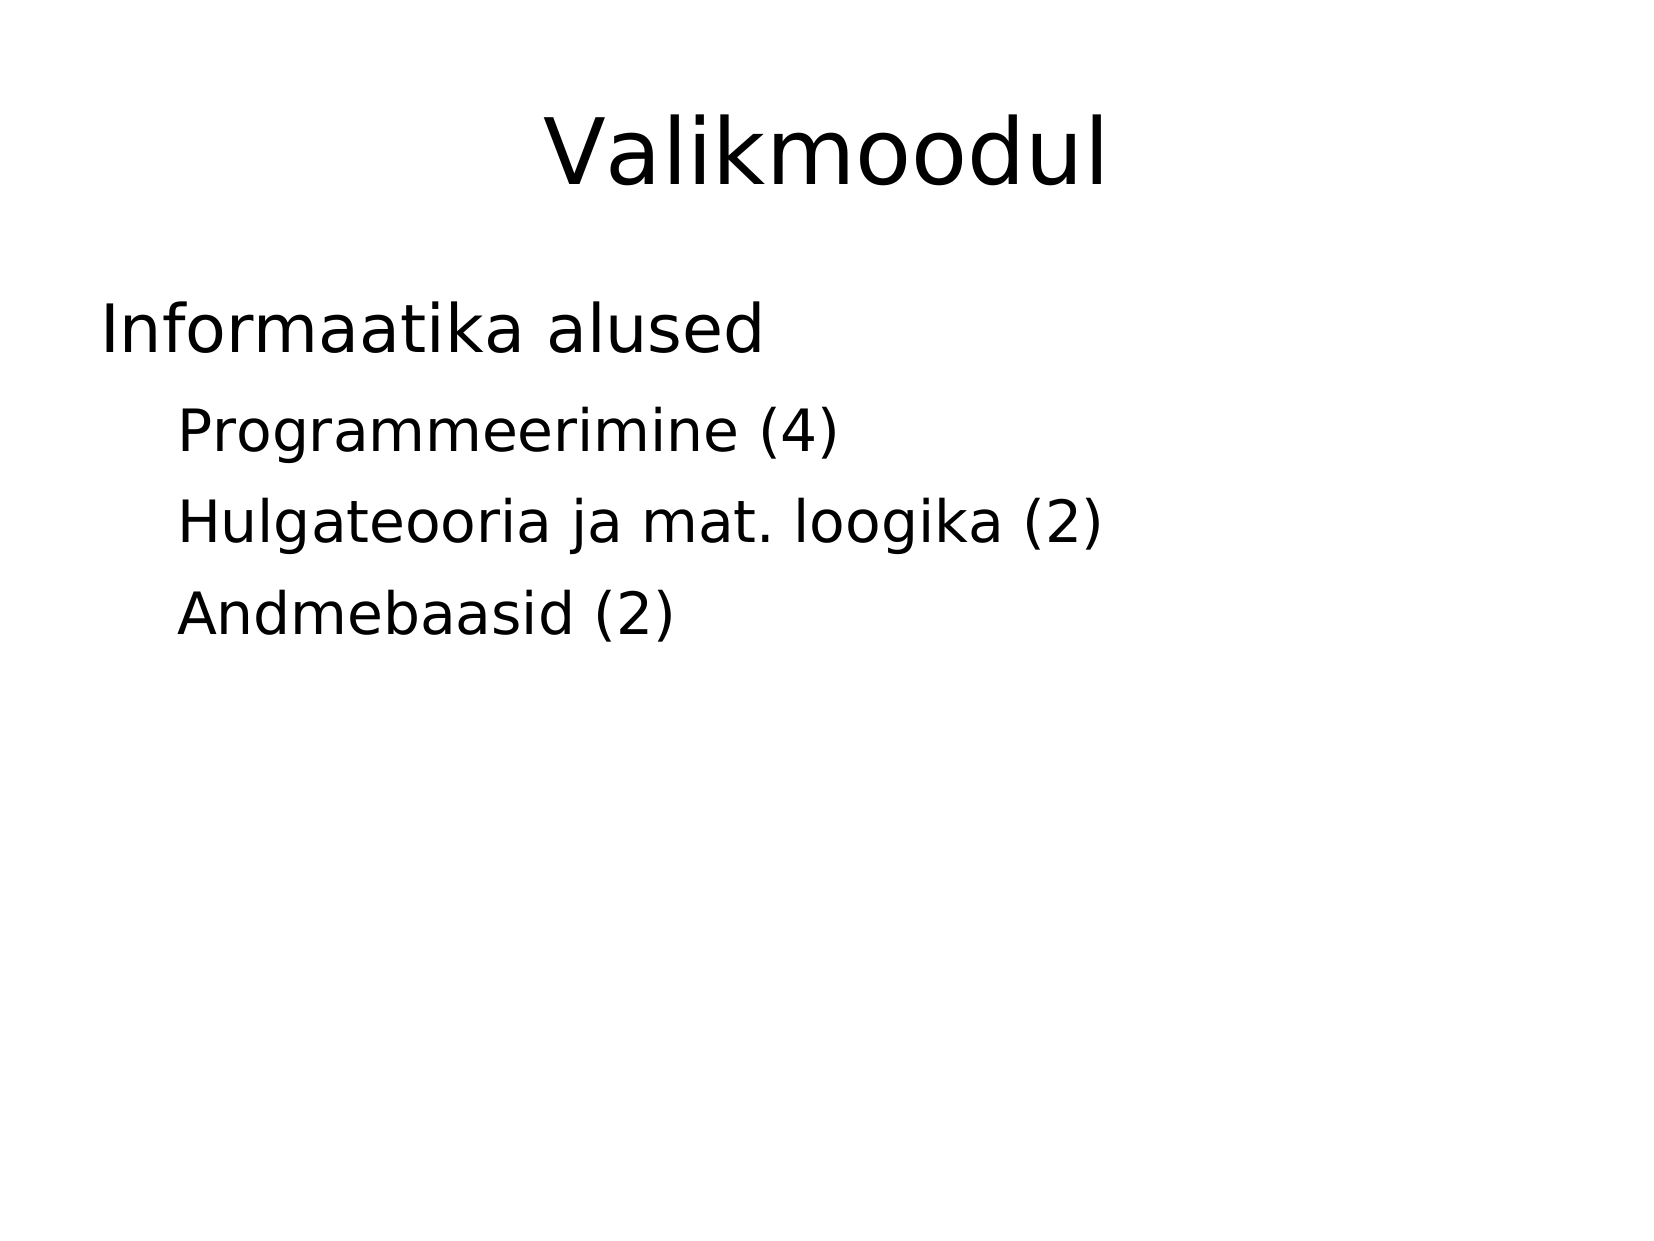

# Valikmoodul
Informaatika alused
Programmeerimine (4)
Hulgateooria ja mat. loogika (2)
Andmebaasid (2)